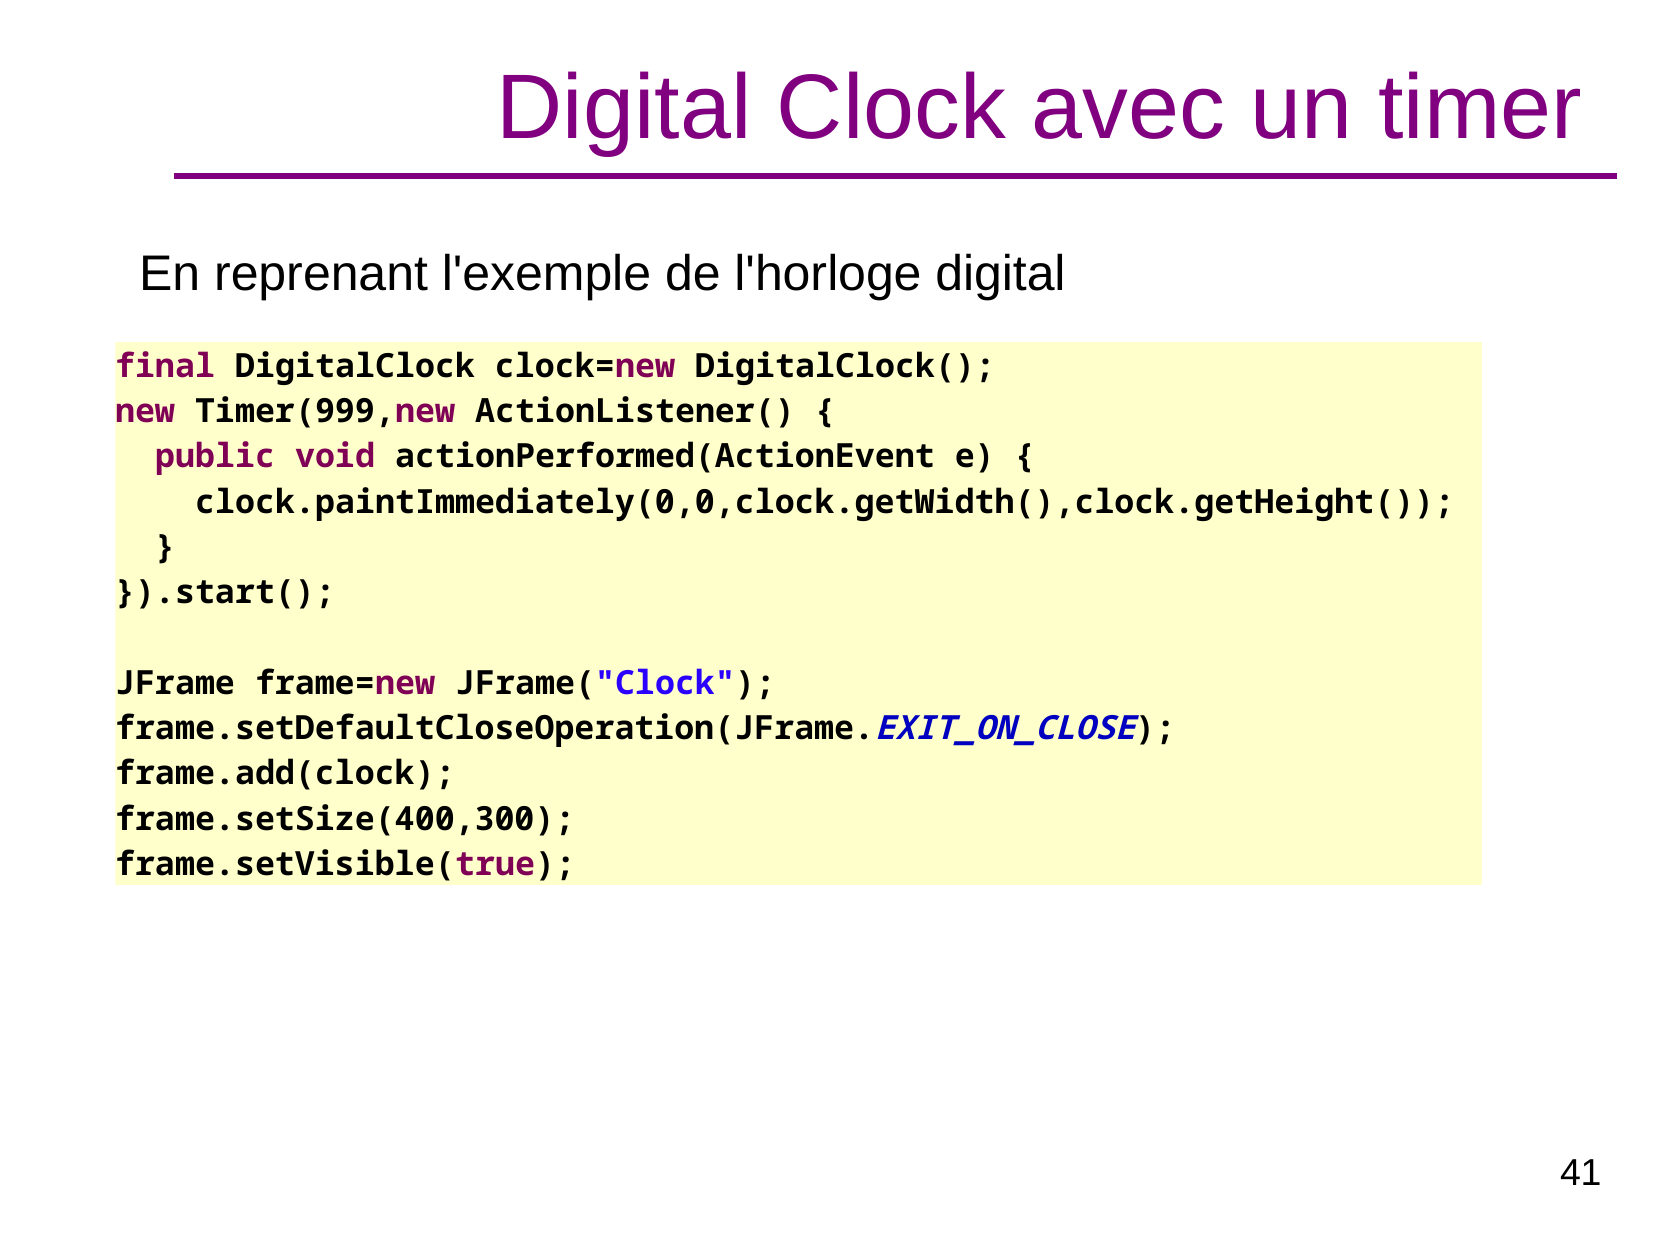

# Digital Clock avec un timer
En reprenant l'exemple de l'horloge digital
final DigitalClock clock=new DigitalClock();
new Timer(999,new ActionListener() {
 public void actionPerformed(ActionEvent e) {
 clock.paintImmediately(0,0,clock.getWidth(),clock.getHeight());
 }
}).start();
JFrame frame=new JFrame("Clock");
frame.setDefaultCloseOperation(JFrame.EXIT_ON_CLOSE);
frame.add(clock);
frame.setSize(400,300);
frame.setVisible(true);